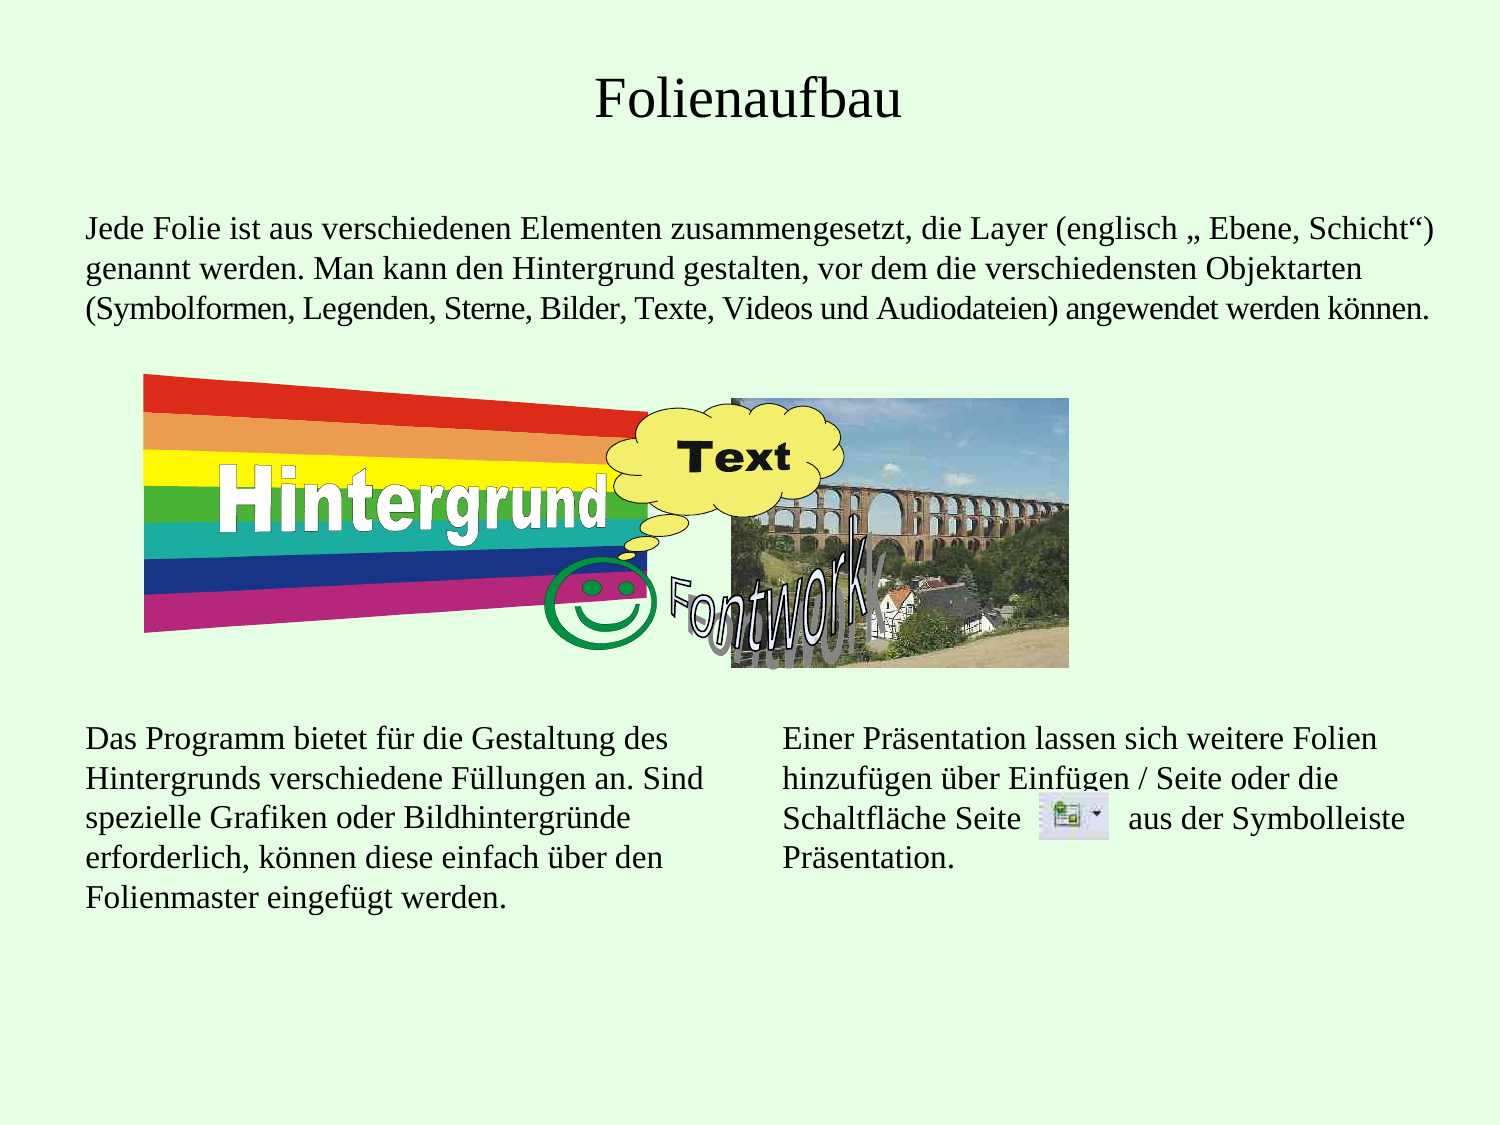

# Folienaufbau
Jede Folie ist aus verschiedenen Elementen zusammengesetzt, die Layer (englisch „ Еbene, Schicht“) genannt werden. Man kann den Hintergrund gestalten, vor dem die verschiedensten Objektarten (Symbolformen, Legenden, Sterne, Bilder, Texte, Videos und Audiodateien) angewendet werden können.
Fontwork
Das Programm bietet für die Gestaltung des Hintergrunds verschiedene Füllungen an. Sind spezielle Grafiken oder Bildhintergründe erforderlich, können diese einfach über den Folienmaster eingefügt werden.
Einer Präsentation lassen sich weitere Folien hinzufügen über Einfügen / Seite oder die Schaltfläche Seite aus der Symbolleiste Präsentation.